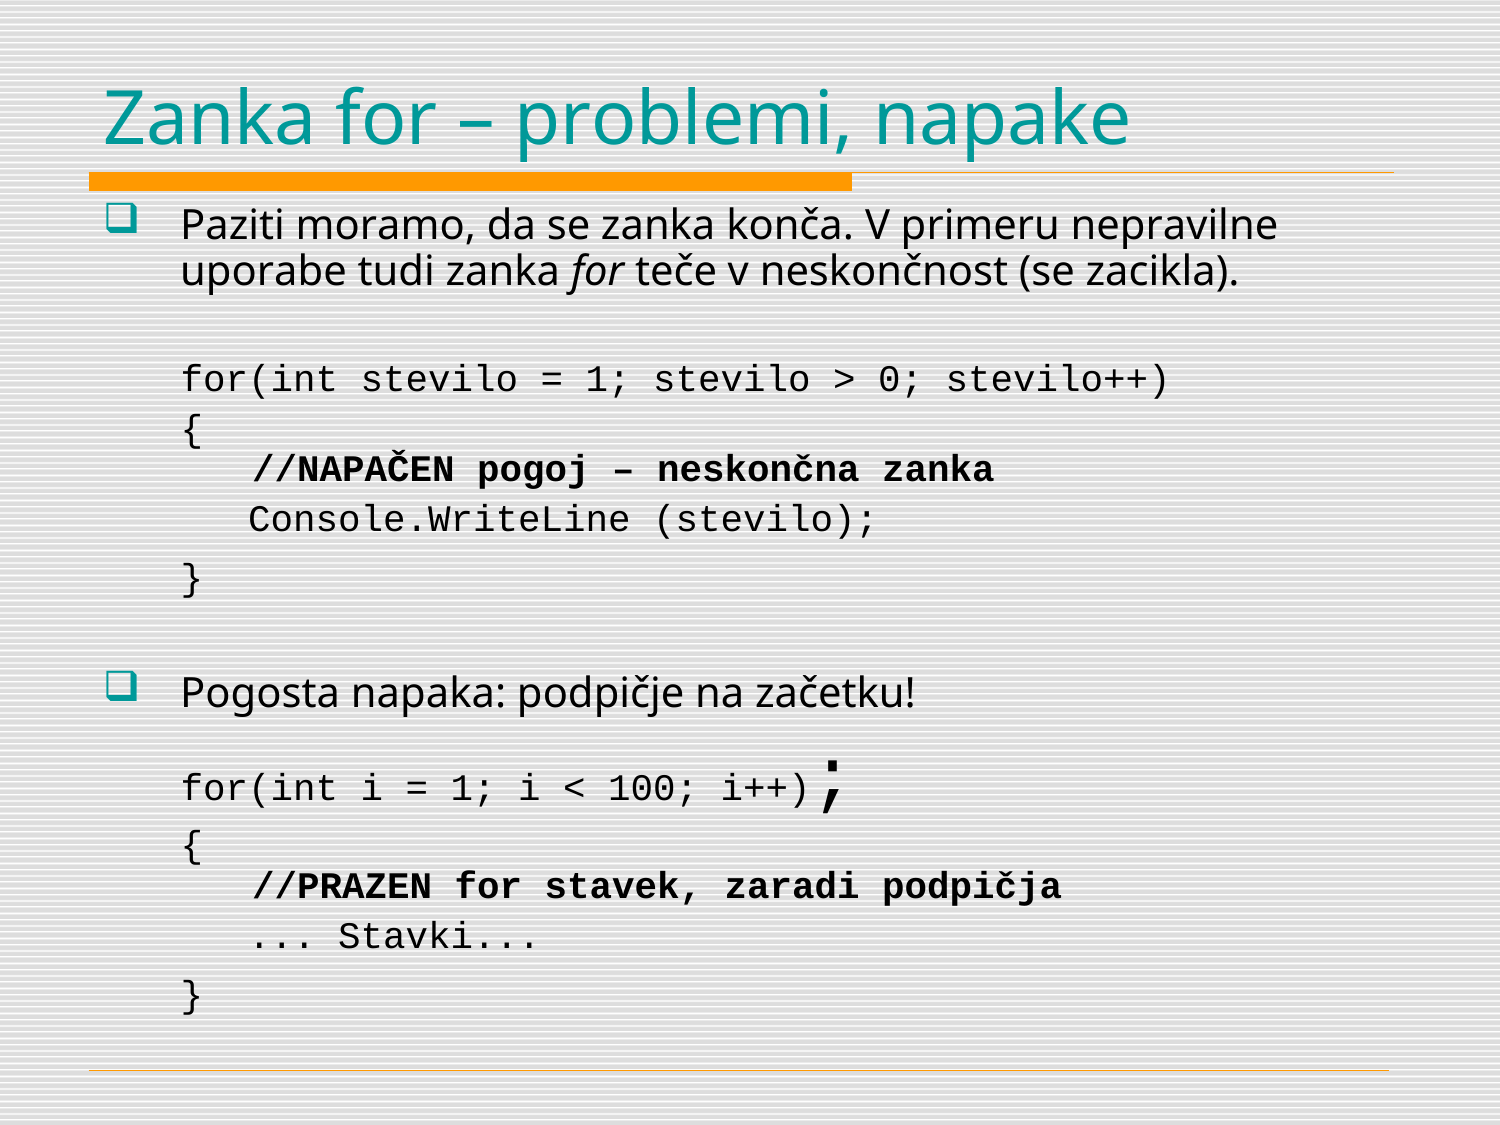

# Zanka for – problemi, napake
Paziti moramo, da se zanka konča. V primeru nepravilne uporabe tudi zanka for teče v neskončnost (se zacikla).
for(int stevilo = 1; stevilo > 0; stevilo++)
{
//NAPAČEN pogoj – neskončna zanka
 Console.WriteLine (stevilo);
}
Pogosta napaka: podpičje na začetku!
for(int i = 1; i < 100; i++);
{
//PRAZEN for stavek, zaradi podpičja
 ... Stavki...
}